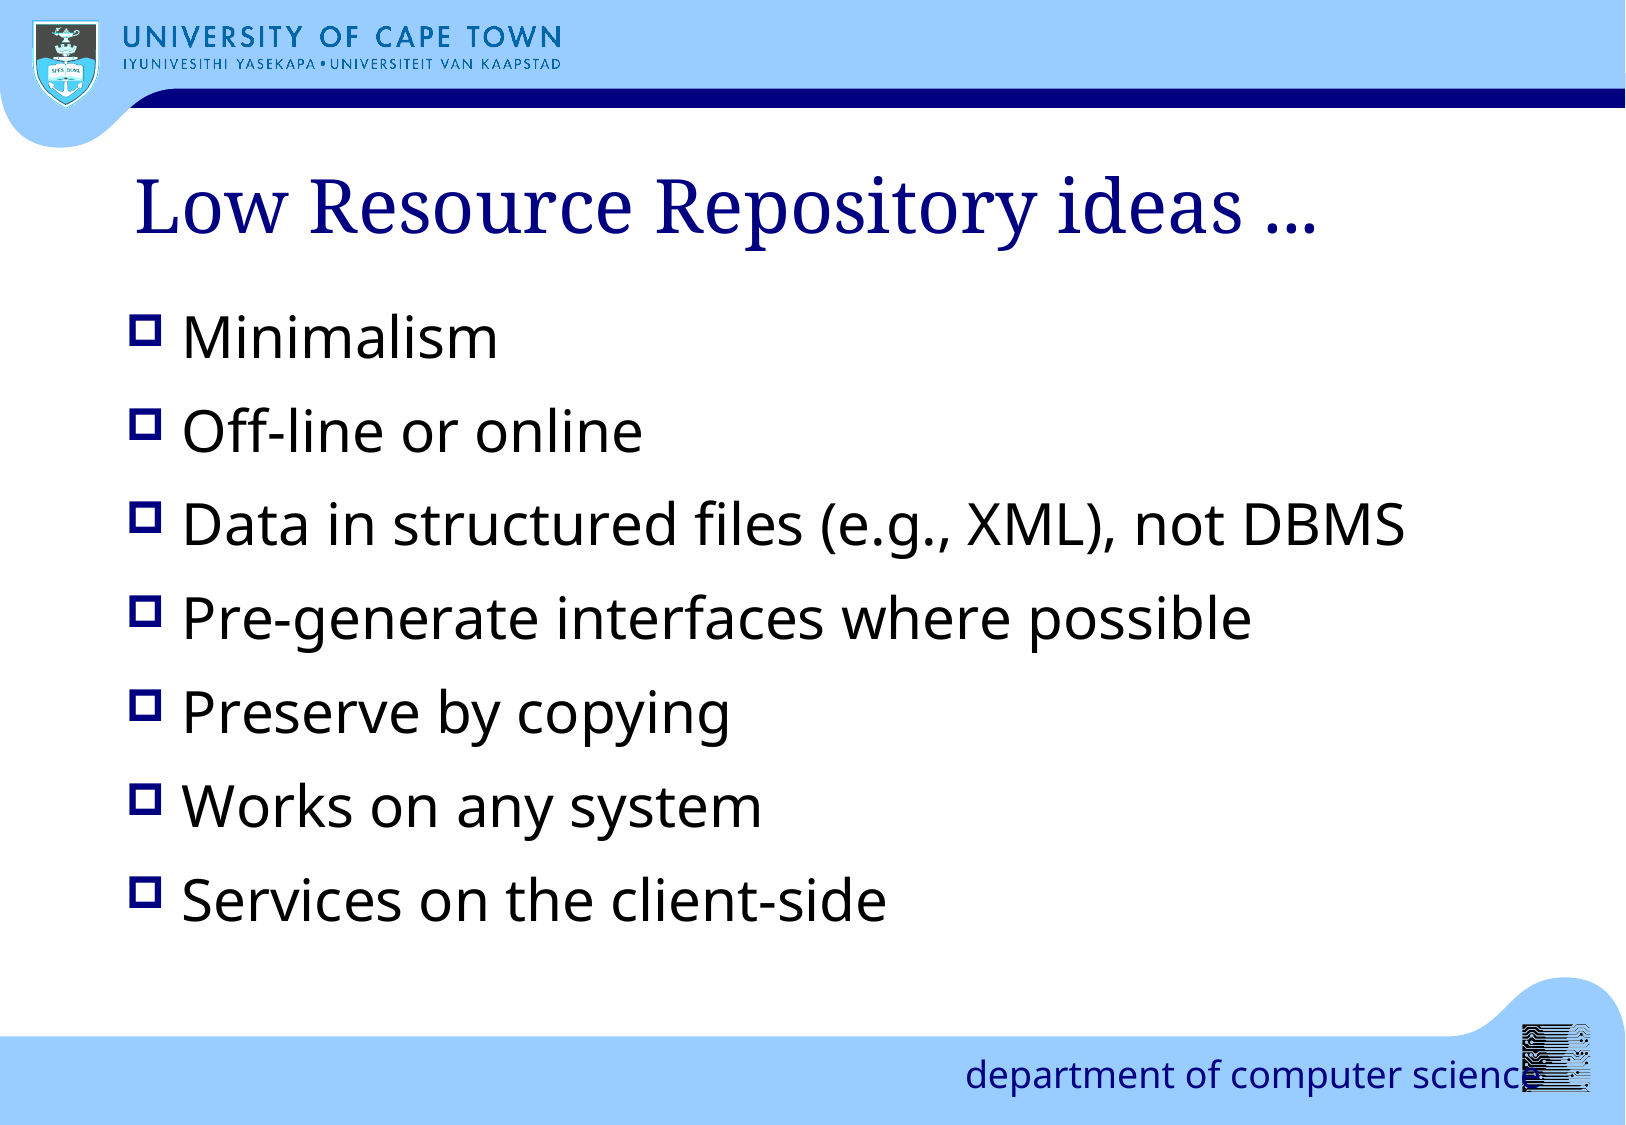

# Low Resource Repository ideas ...
Minimalism
Off-line or online
Data in structured files (e.g., XML), not DBMS
Pre-generate interfaces where possible
Preserve by copying
Works on any system
Services on the client-side